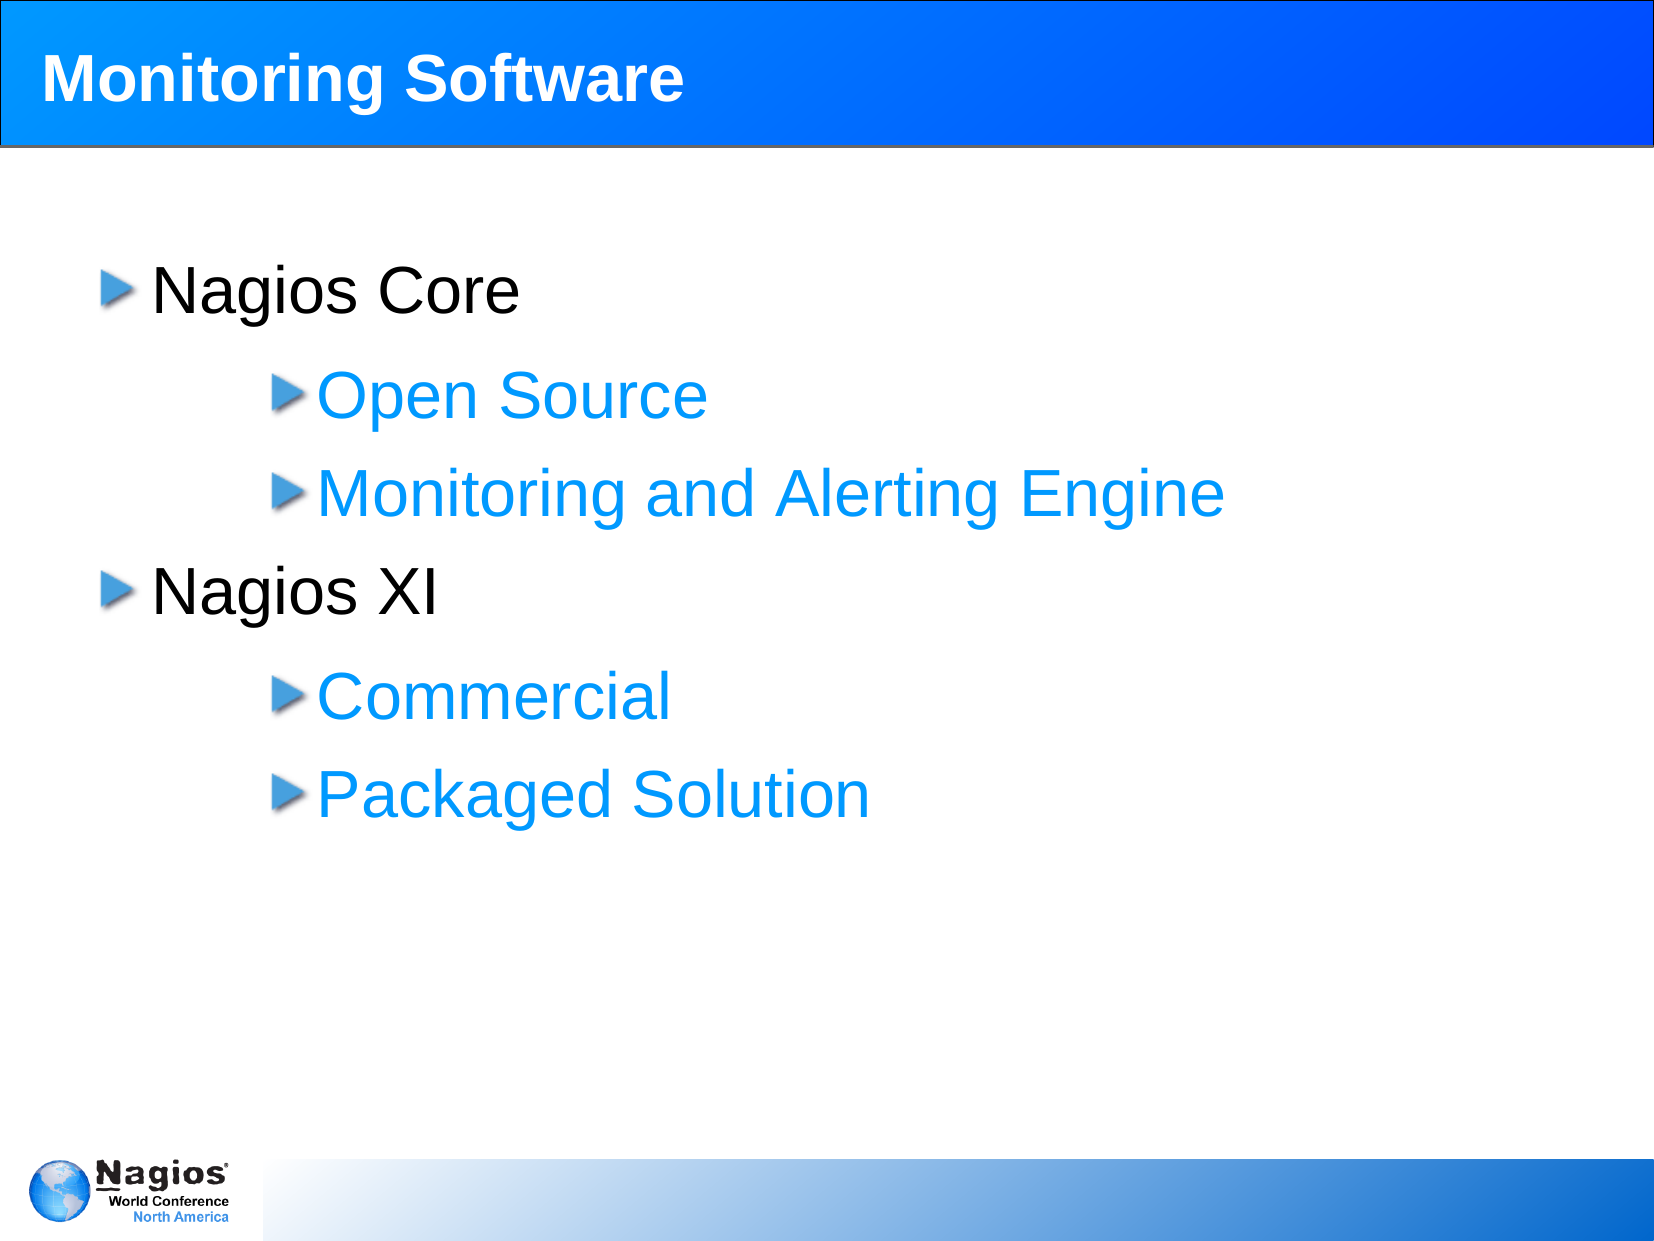

# Monitoring Software
Nagios Core
Open Source
Monitoring and Alerting Engine
Nagios XI
Commercial
Packaged Solution